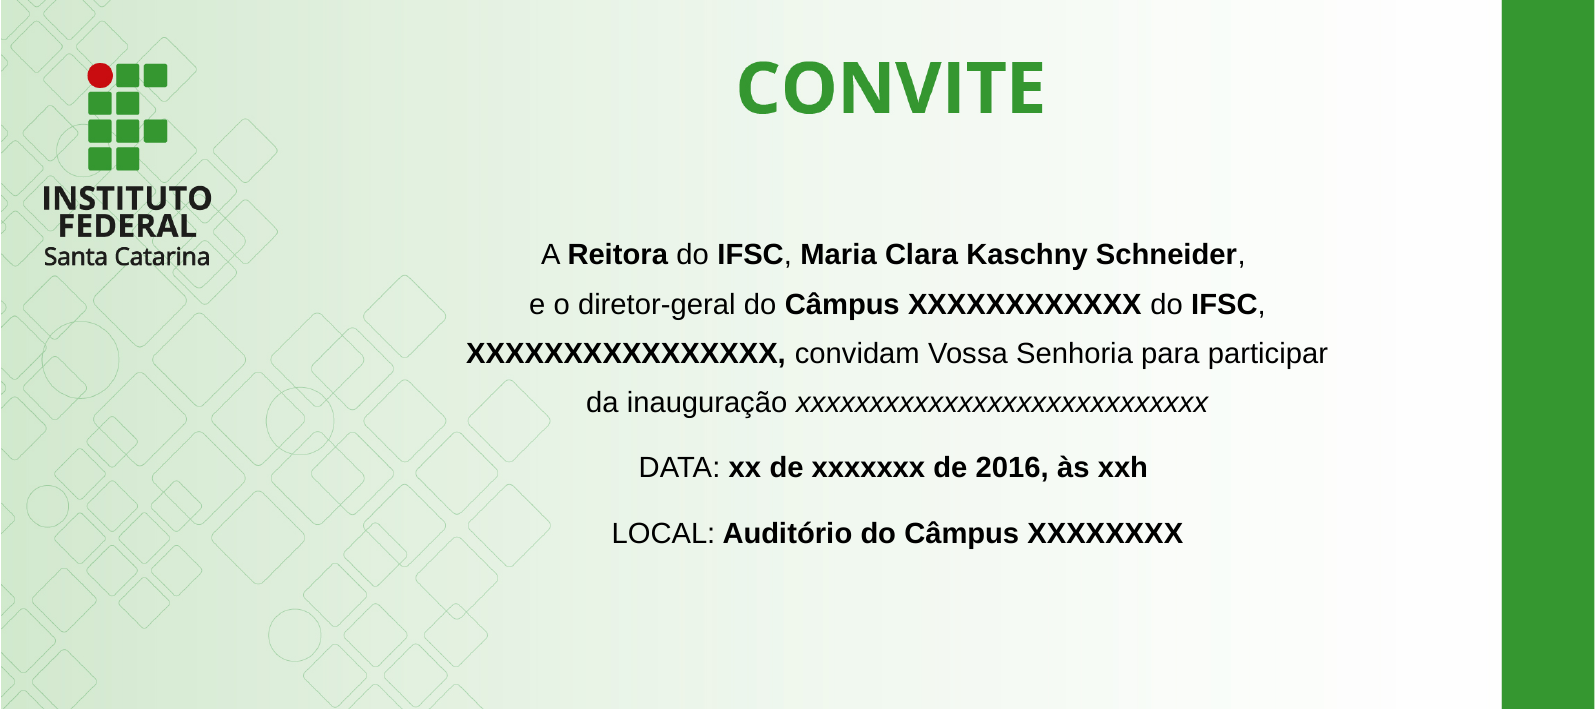

A Reitora do IFSC, Maria Clara Kaschny Schneider,
e o diretor-geral do Câmpus XXXXXXXXXXXX do IFSC, XXXXXXXXXXXXXXXX, convidam Vossa Senhoria para participar da inauguração xxxxxxxxxxxxxxxxxxxxxxxxxxxx
DATA: xx de xxxxxxx de 2016, às xxh
LOCAL: Auditório do Câmpus XXXXXXXX